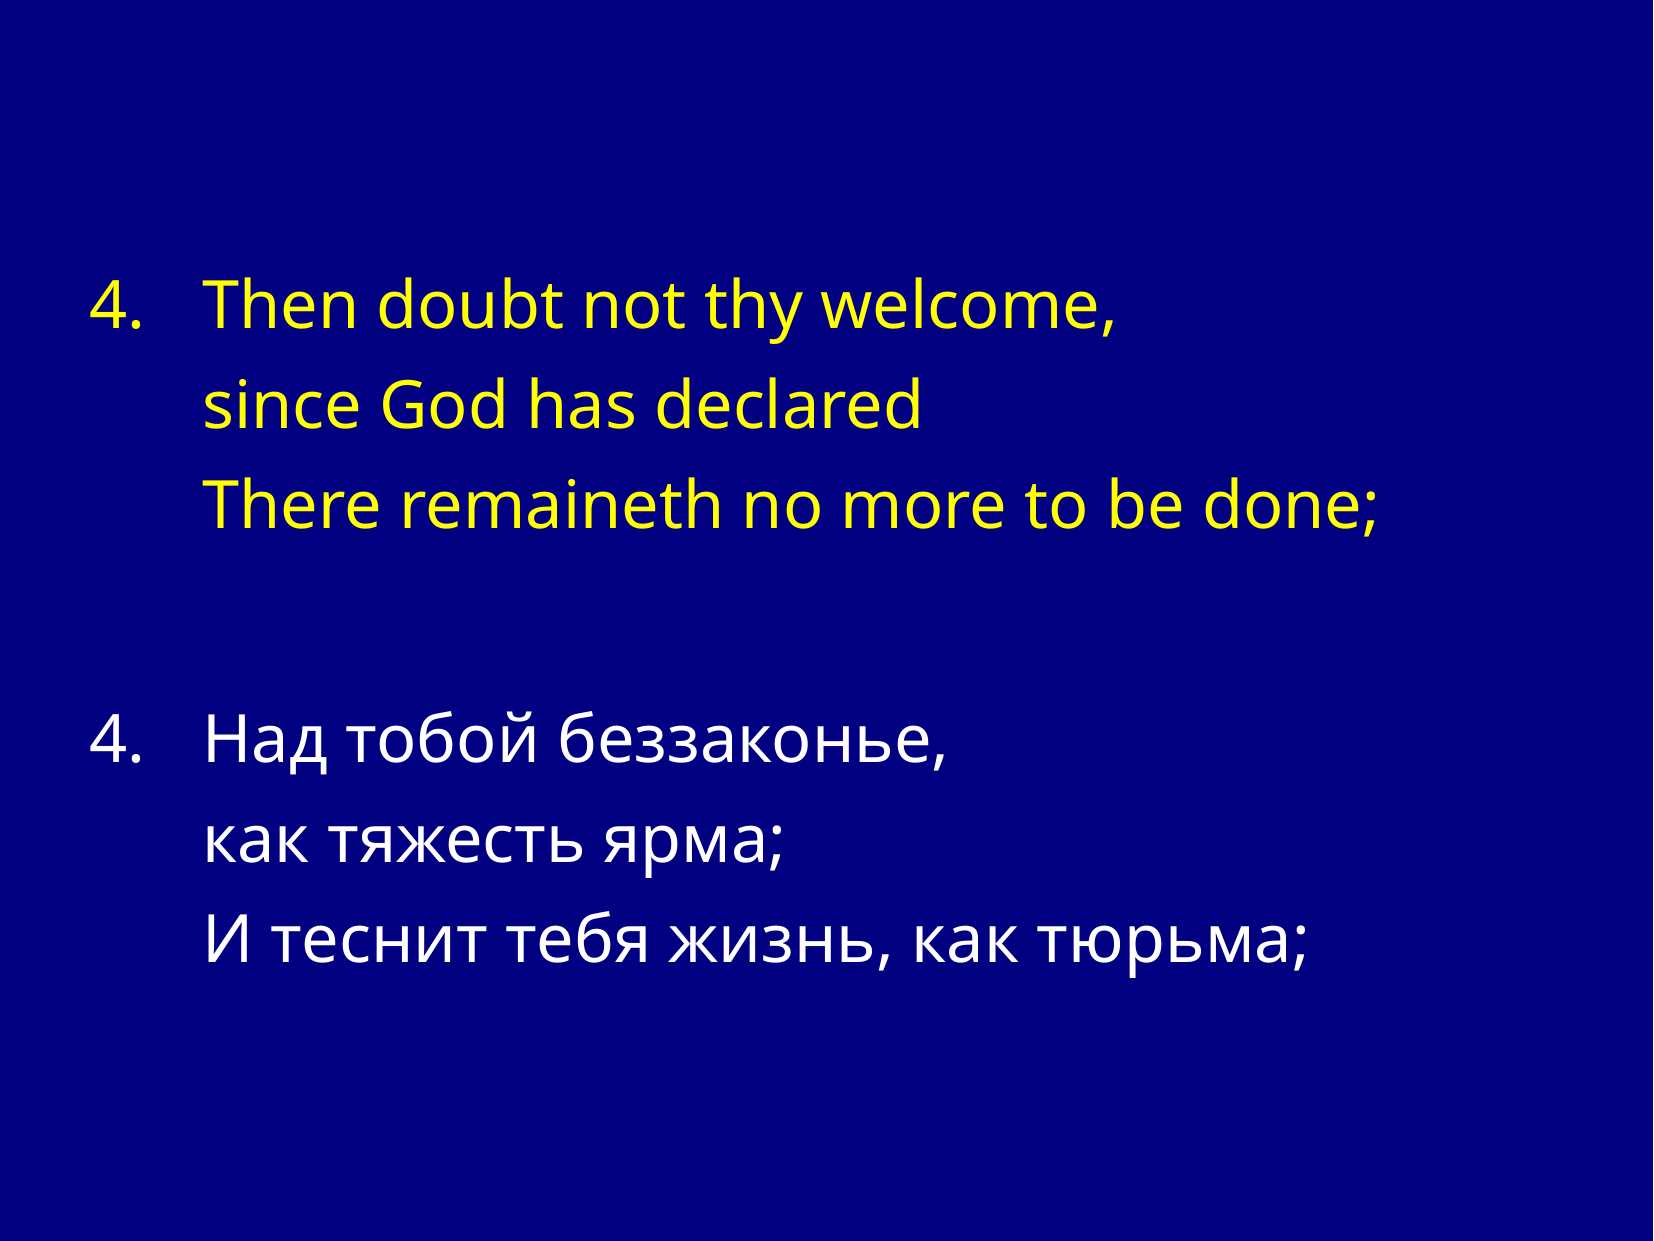

4.	Then doubt not thy welcome,
	since God has declared
	There remaineth no more to be done;
4.	Над тобой беззаконье,
	как тяжесть ярма;
	И теснит тебя жизнь, как тюрьма;